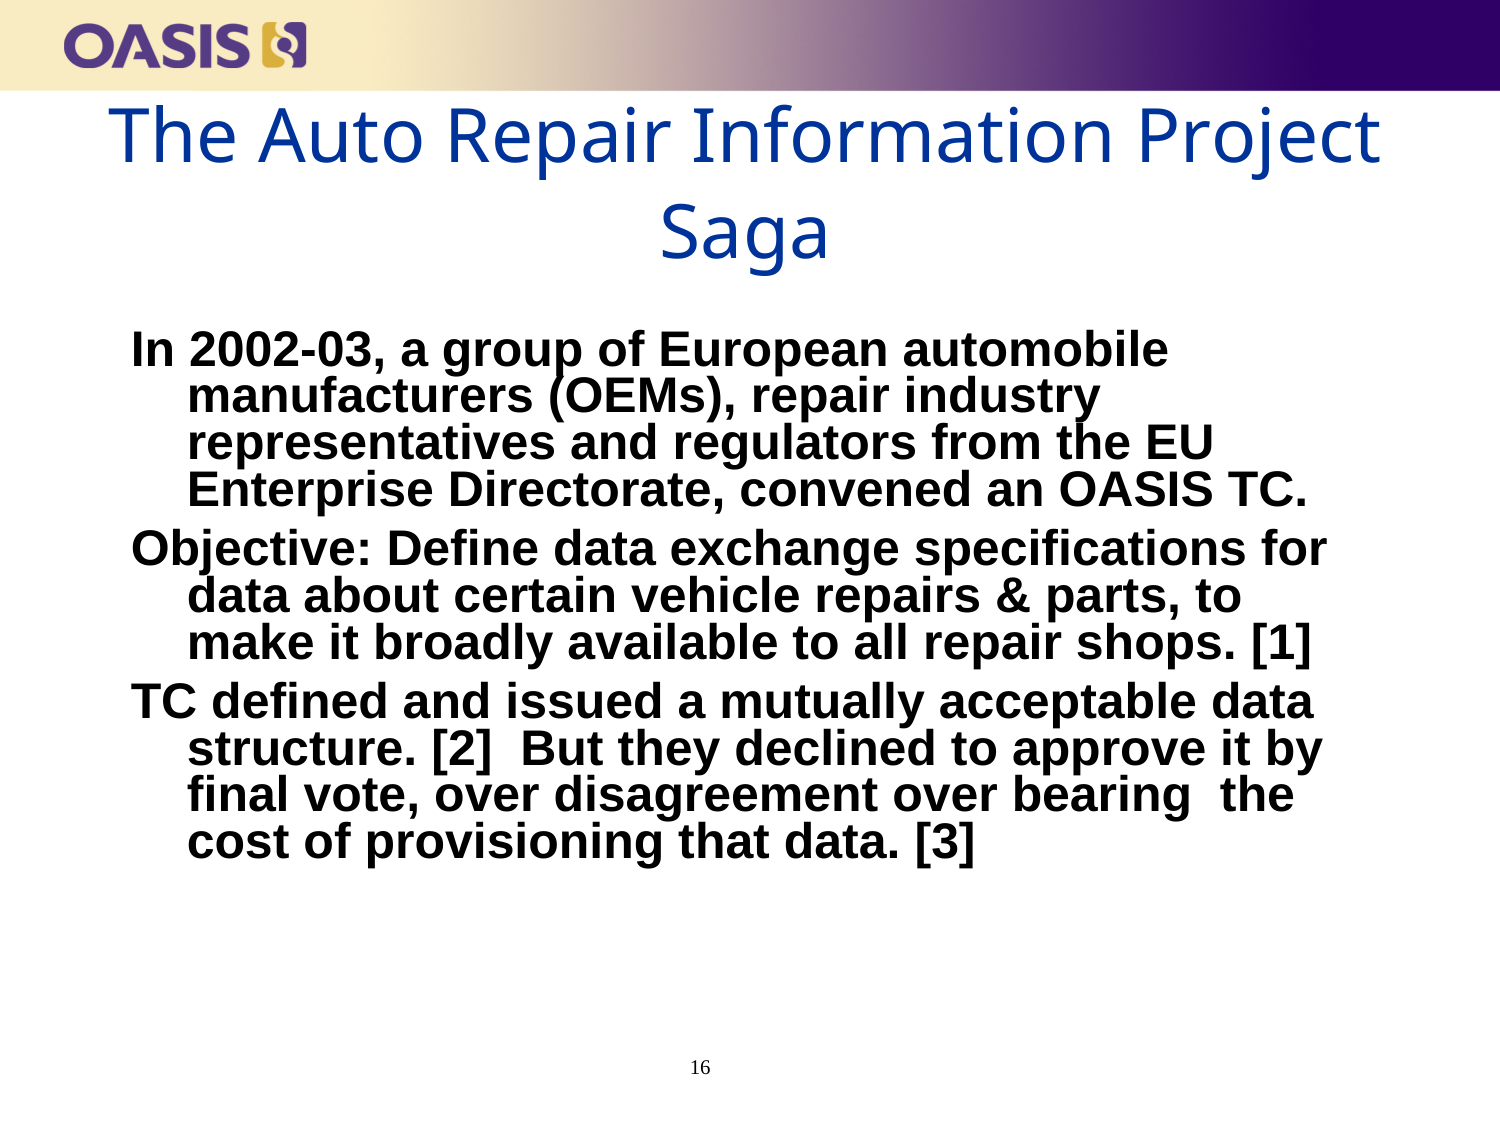

# The Auto Repair Information Project Saga
In 2002-03, a group of European automobile manufacturers (OEMs), repair industry representatives and regulators from the EU Enterprise Directorate, convened an OASIS TC.
Objective: Define data exchange specifications for data about certain vehicle repairs & parts, to make it broadly available to all repair shops. [1]
TC defined and issued a mutually acceptable data structure. [2] But they declined to approve it by final vote, over disagreement over bearing the cost of provisioning that data. [3]